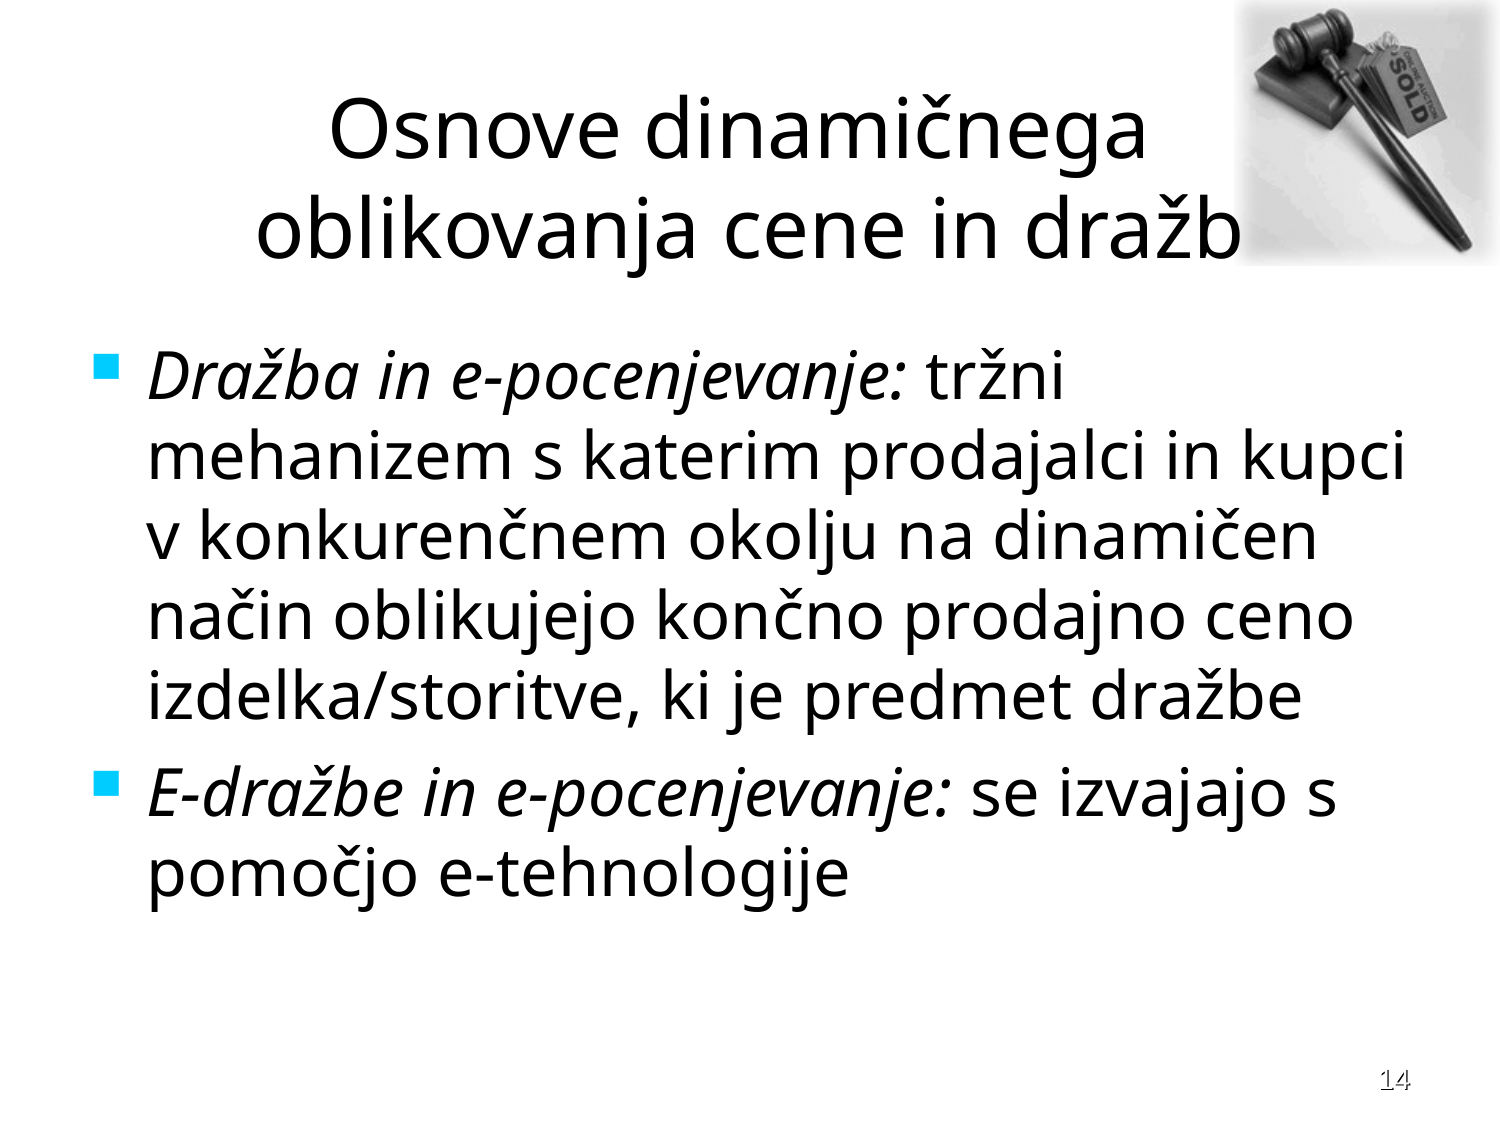

# Osnove dinamičnega oblikovanja cene in dražb
Dražba in e-pocenjevanje: tržni mehanizem s katerim prodajalci in kupci v konkurenčnem okolju na dinamičen način oblikujejo končno prodajno ceno izdelka/storitve, ki je predmet dražbe
E-dražbe in e-pocenjevanje: se izvajajo s pomočjo e-tehnologije